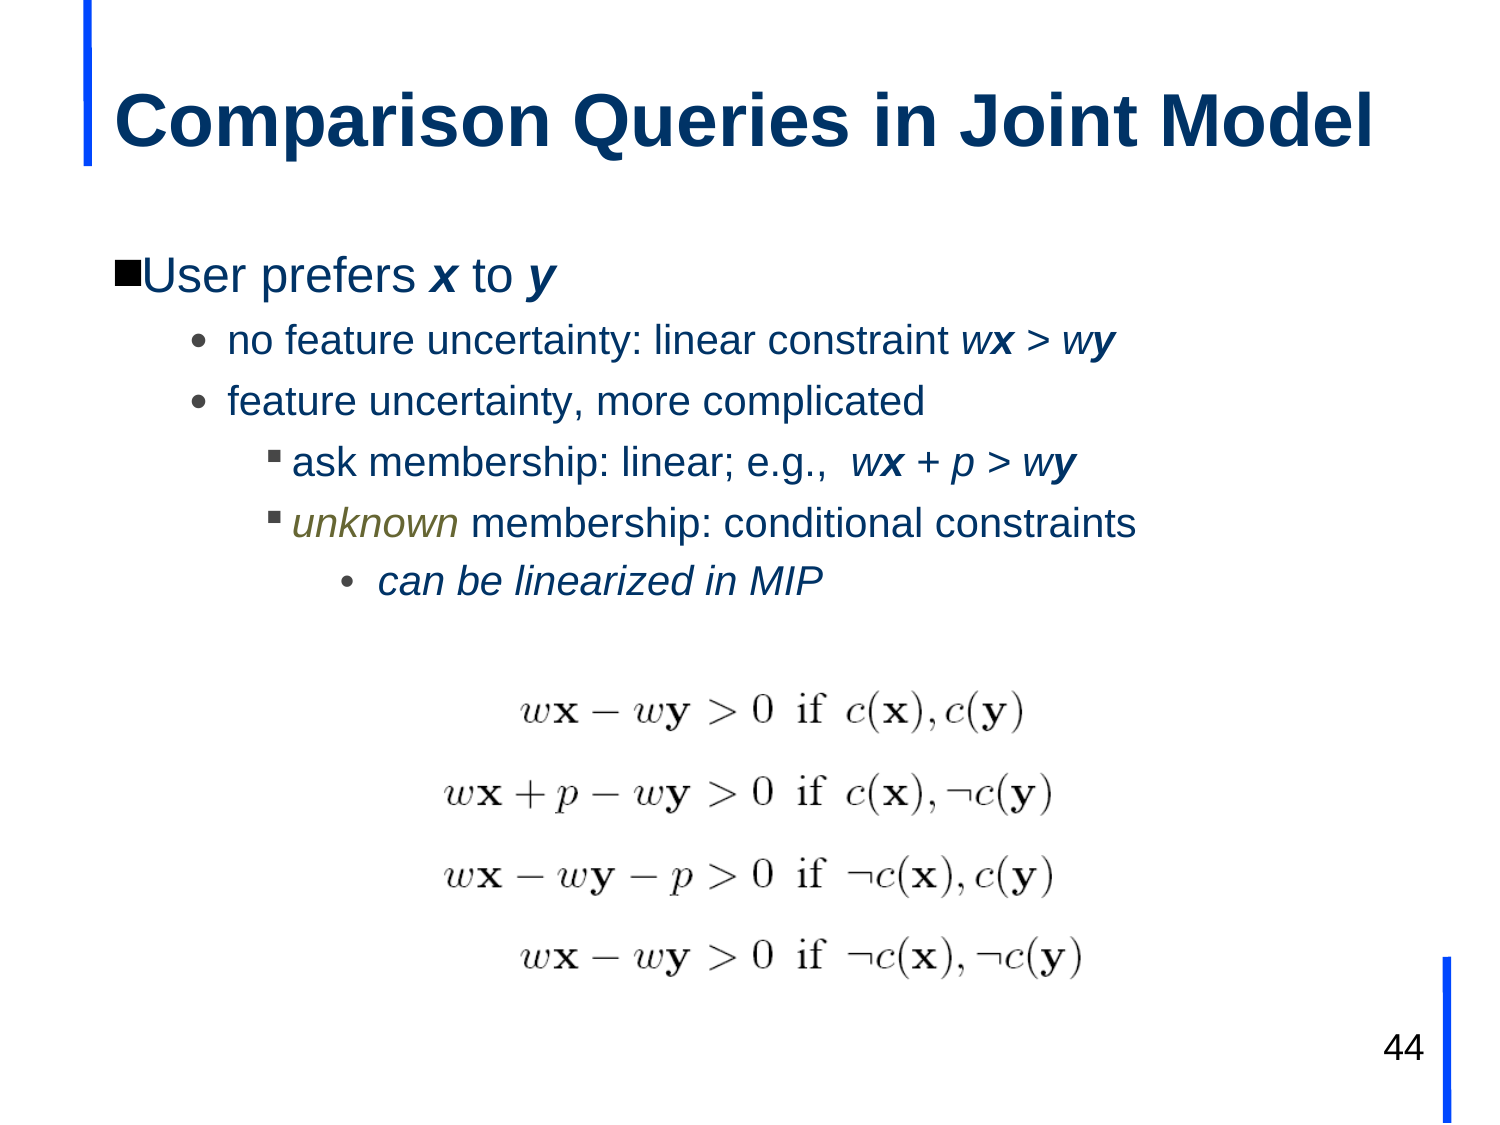

# Comparison Queries in Joint Model
User prefers x to y
no feature uncertainty: linear constraint wx > wy
feature uncertainty, more complicated
ask membership: linear; e.g., wx + p > wy
unknown membership: conditional constraints
can be linearized in MIP
44